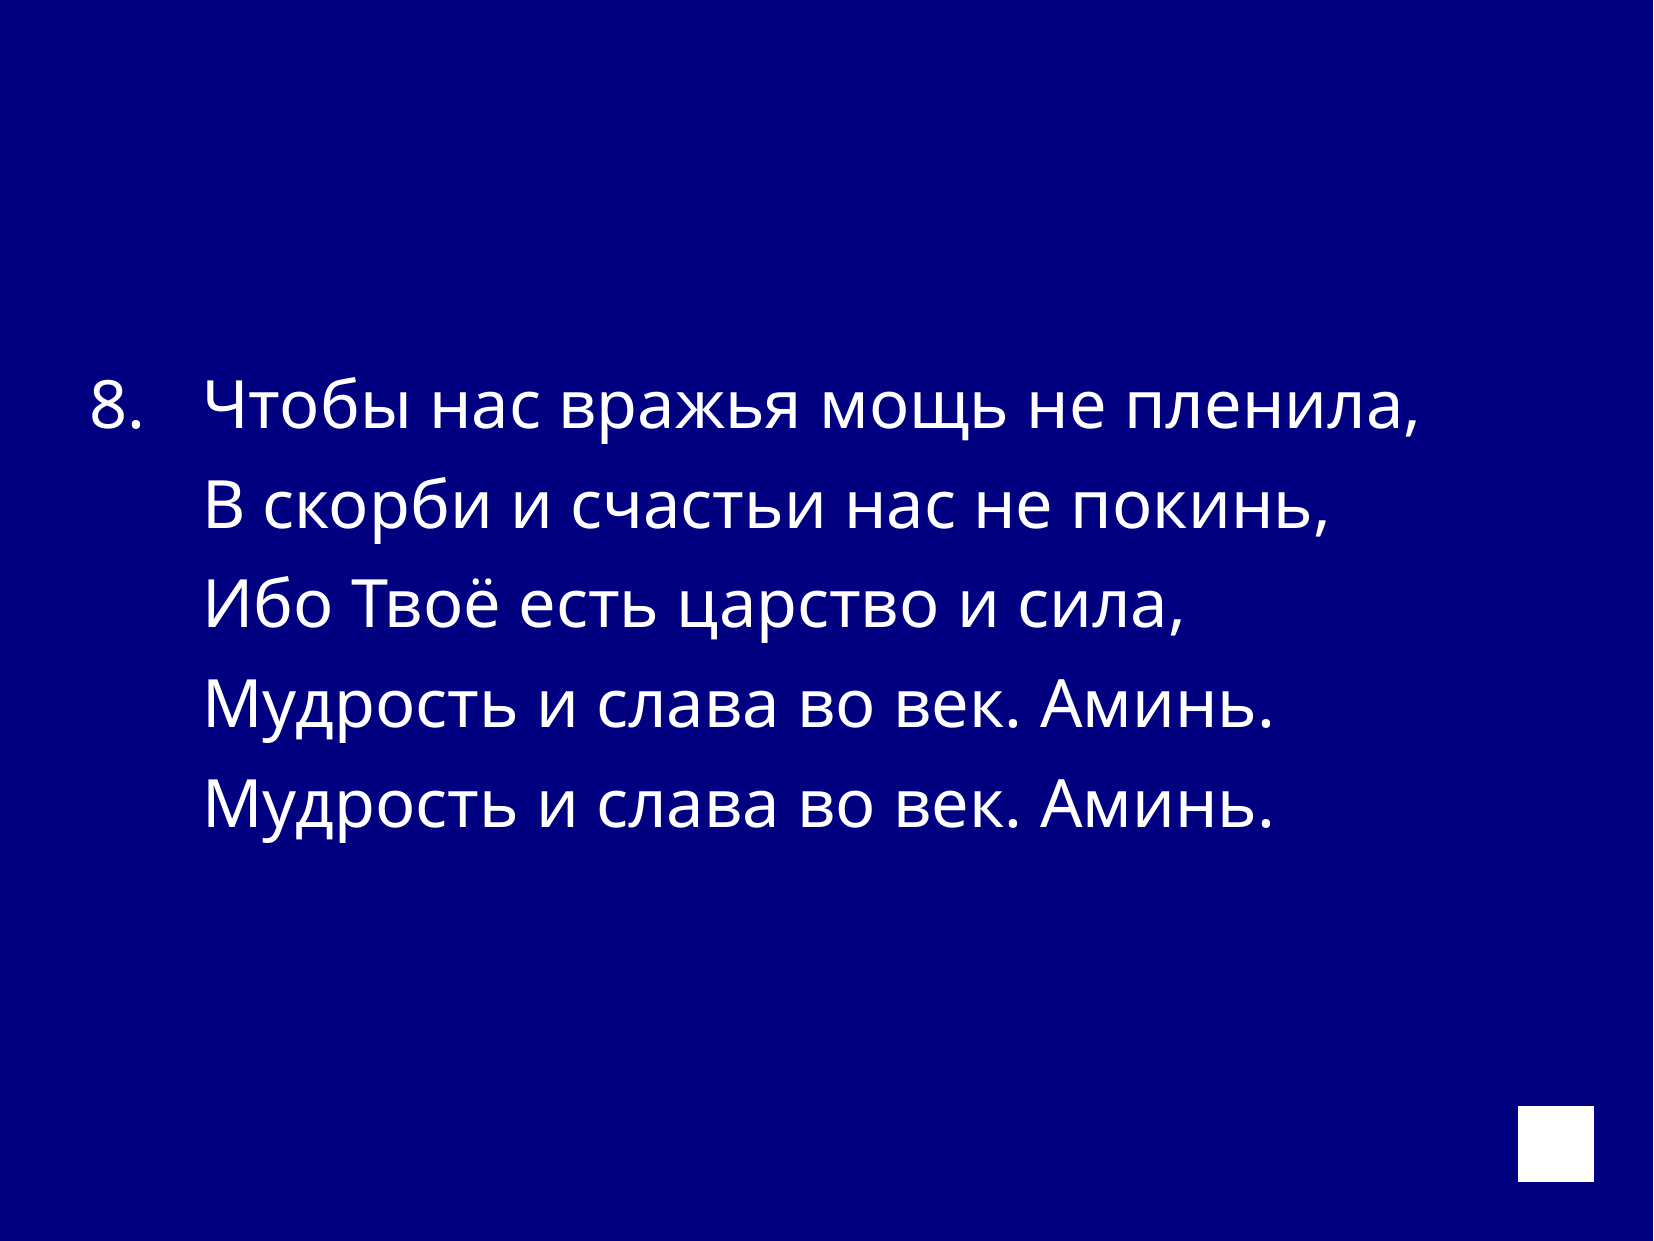

8.	Чтобы нас вражья мощь не пленила,
	В скорби и счастьи нас не покинь,
	Ибо Твоё есть царство и сила,
	Мудрость и слава во век. Аминь.
	Мудрость и слава во век. Аминь.